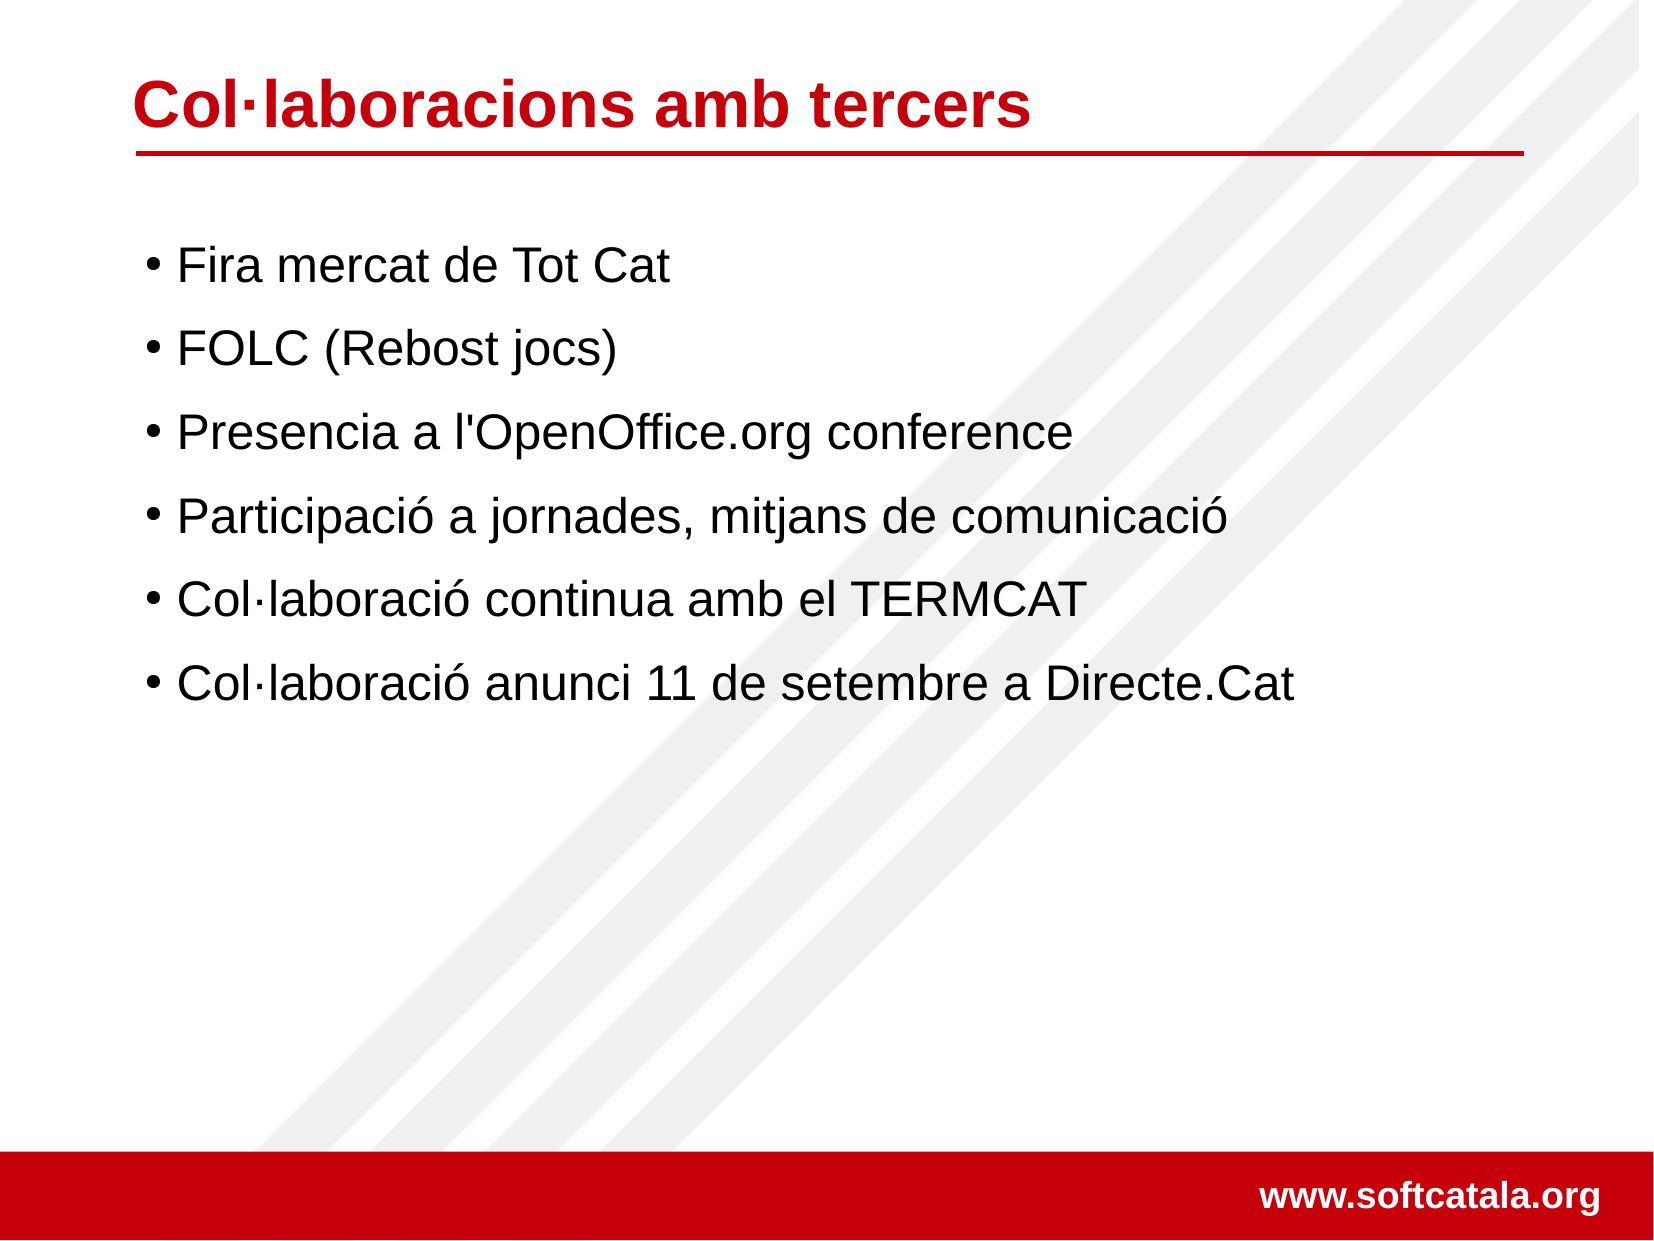

Col·laboracions amb tercers
 Fira mercat de Tot Cat
 FOLC (Rebost jocs)
 Presencia a l'OpenOffice.org conference
 Participació a jornades, mitjans de comunicació
 Col·laboració continua amb el TERMCAT
 Col·laboració anunci 11 de setembre a Directe.Cat
 www.softcatala.org